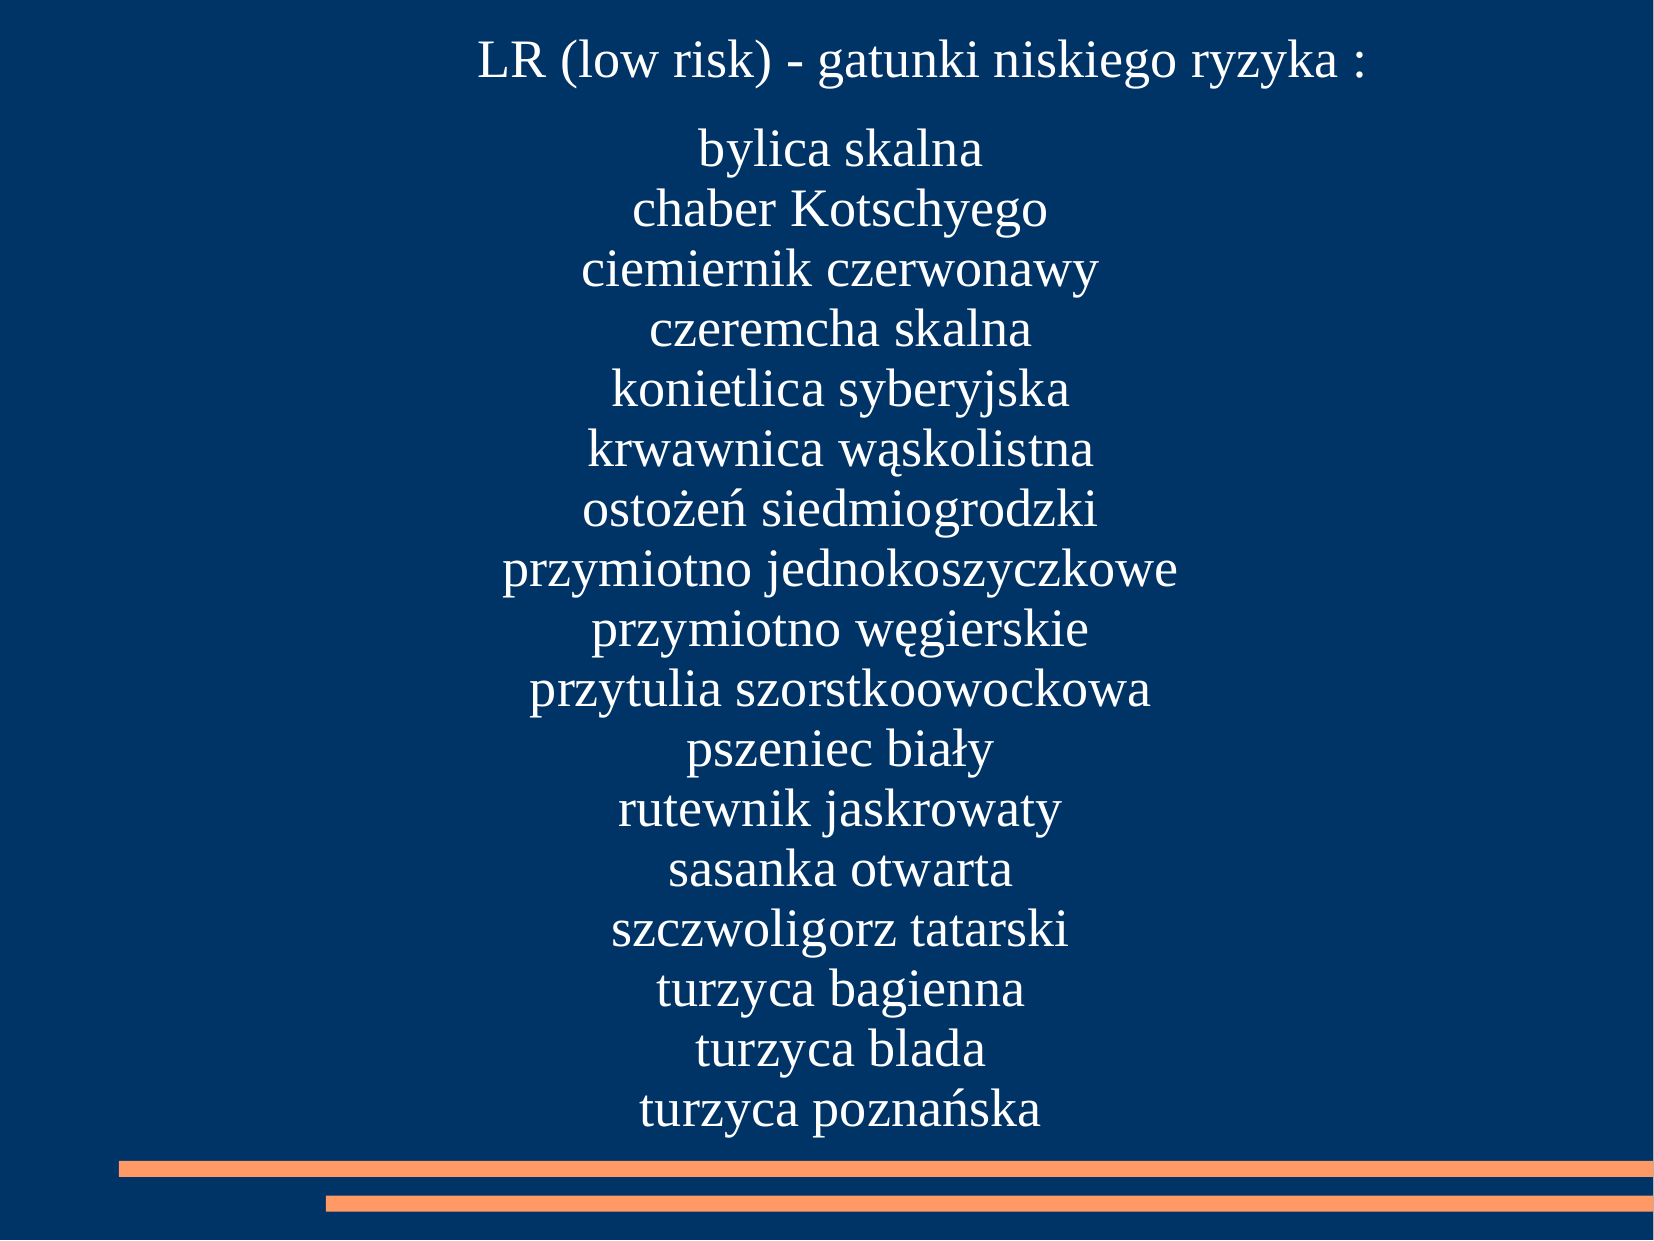

LR (low risk) - gatunki niskiego ryzyka :
bylica skalna
chaber Kotschyego
ciemiernik czerwonawy
czeremcha skalna
konietlica syberyjska
krwawnica wąskolistna
ostożeń siedmiogrodzki
przymiotno jednokoszyczkowe
przymiotno węgierskie
przytulia szorstkoowockowa
pszeniec biały
rutewnik jaskrowaty
sasanka otwarta
szczwoligorz tatarski
turzyca bagienna
turzyca blada
turzyca poznańska
#